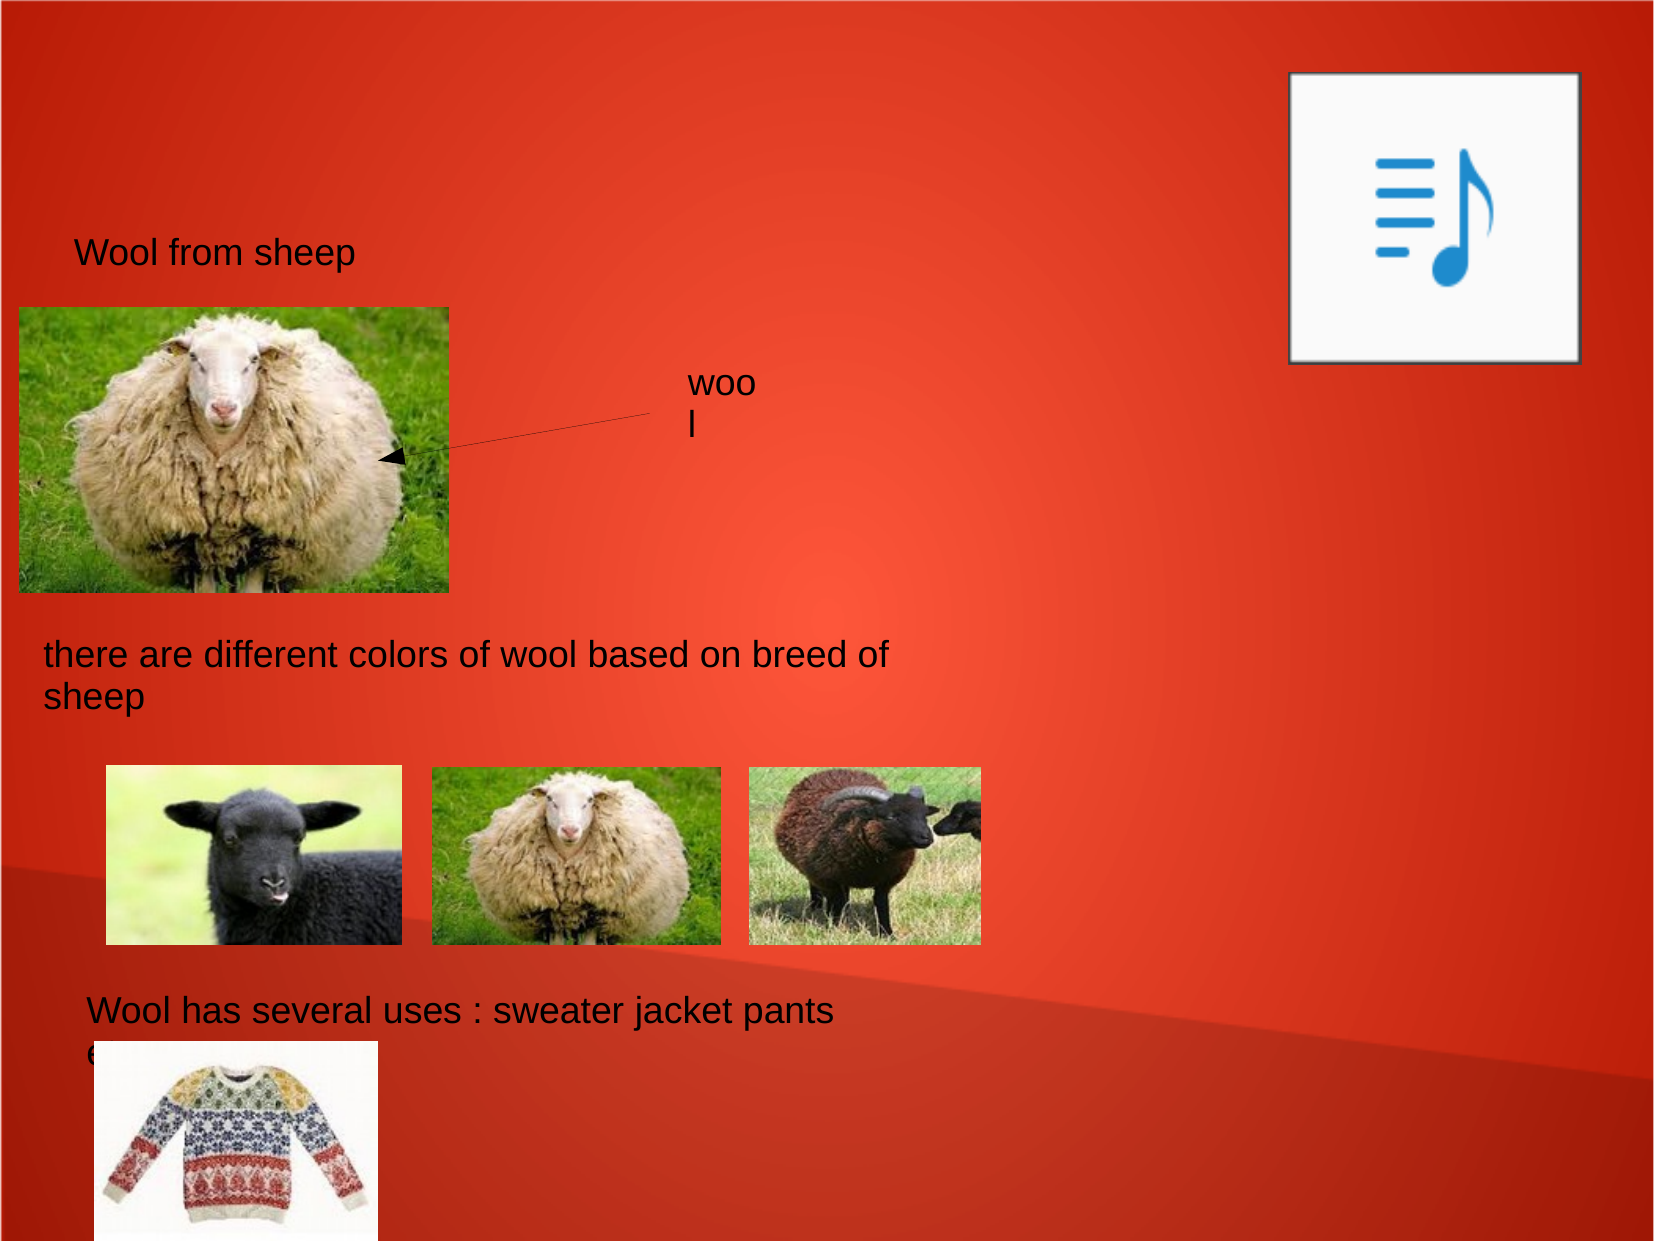

Wool from sheep
wool
there are different colors of wool based on breed of sheep
Wool has several uses : sweater jacket pants etc